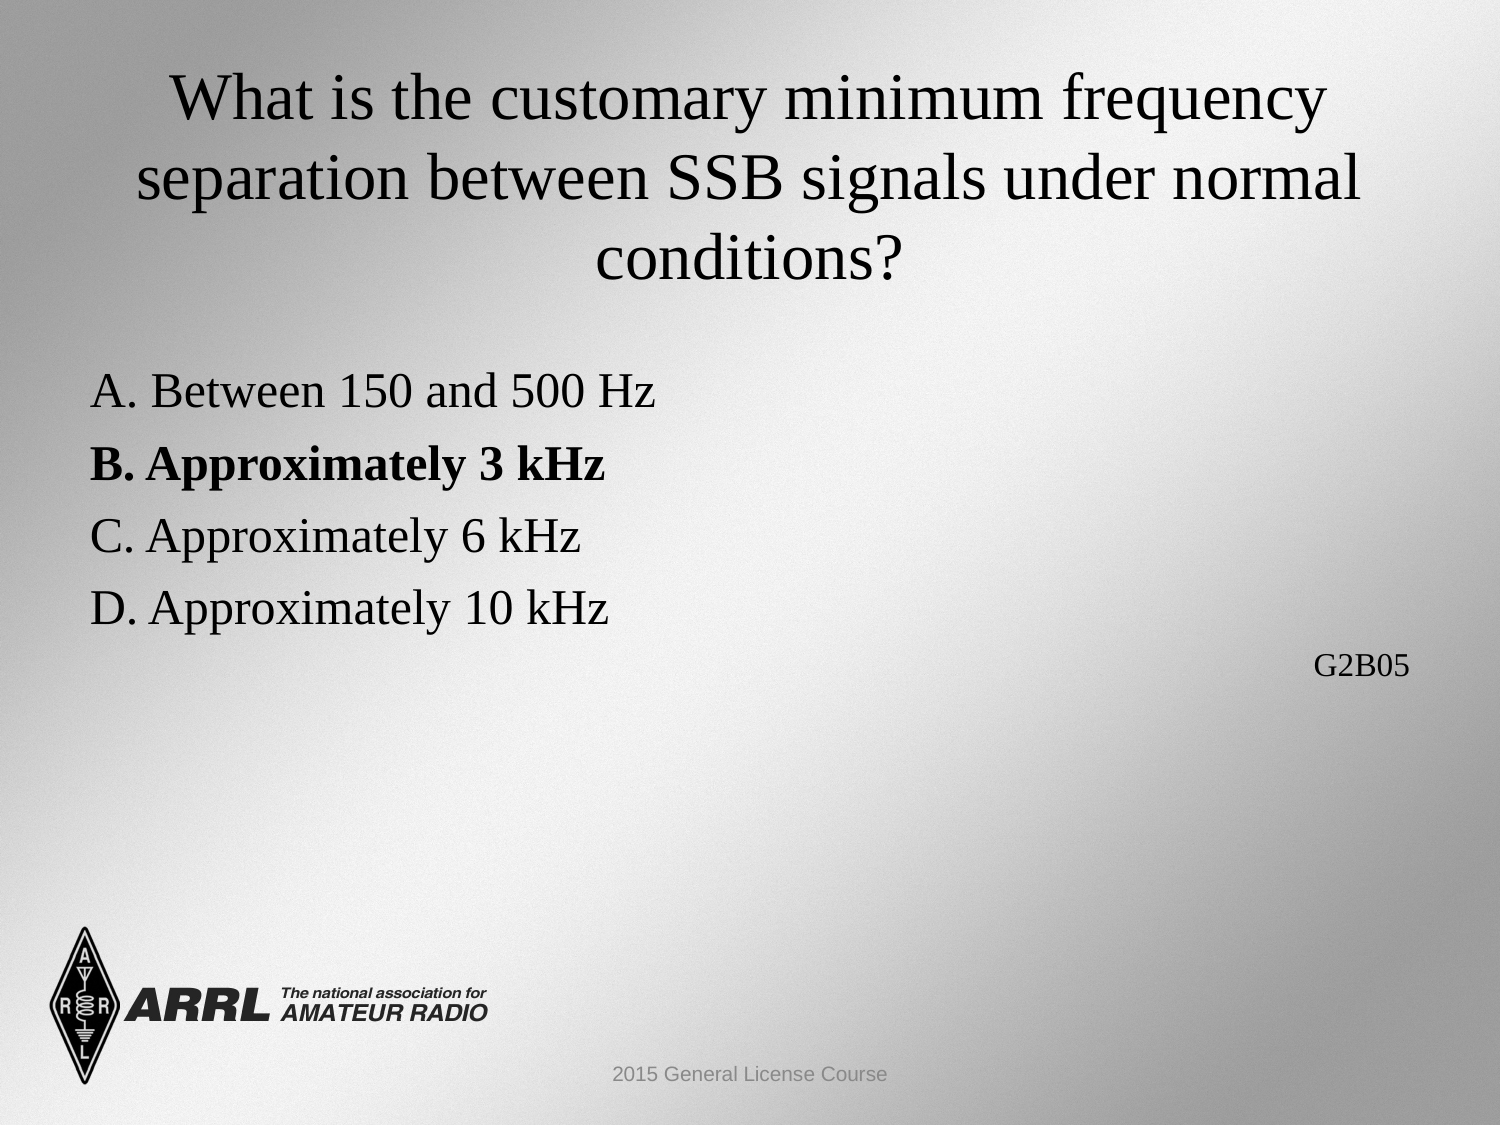

# What is the customary minimum frequency separation between SSB signals under normal conditions?
A. Between 150 and 500 Hz
B. Approximately 3 kHz
C. Approximately 6 kHz
D. Approximately 10 kHz
 G2B05
2015 General License Course